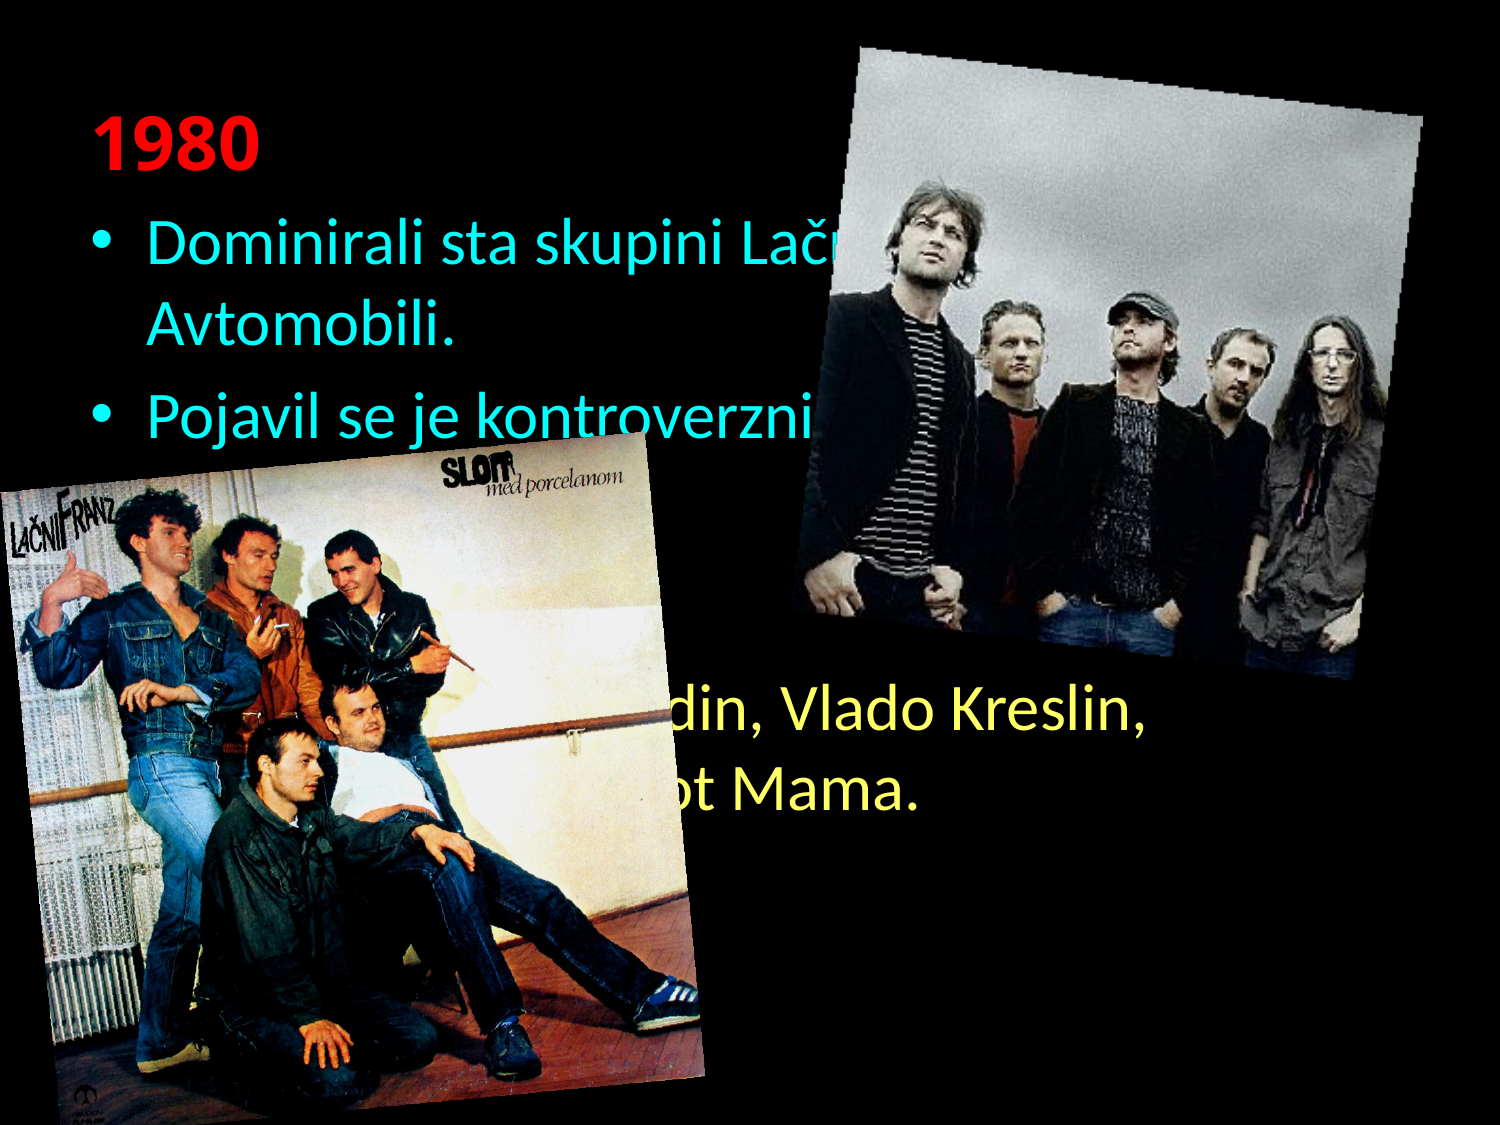

# 1980
Dominirali sta skupini Lačni Franc in Avtomobili.
Pojavil se je kontroverzni Laibach.
1990
Izstopajo Zoran Predin, Vlado Kreslin, Magnifico in Big Foot Mama.